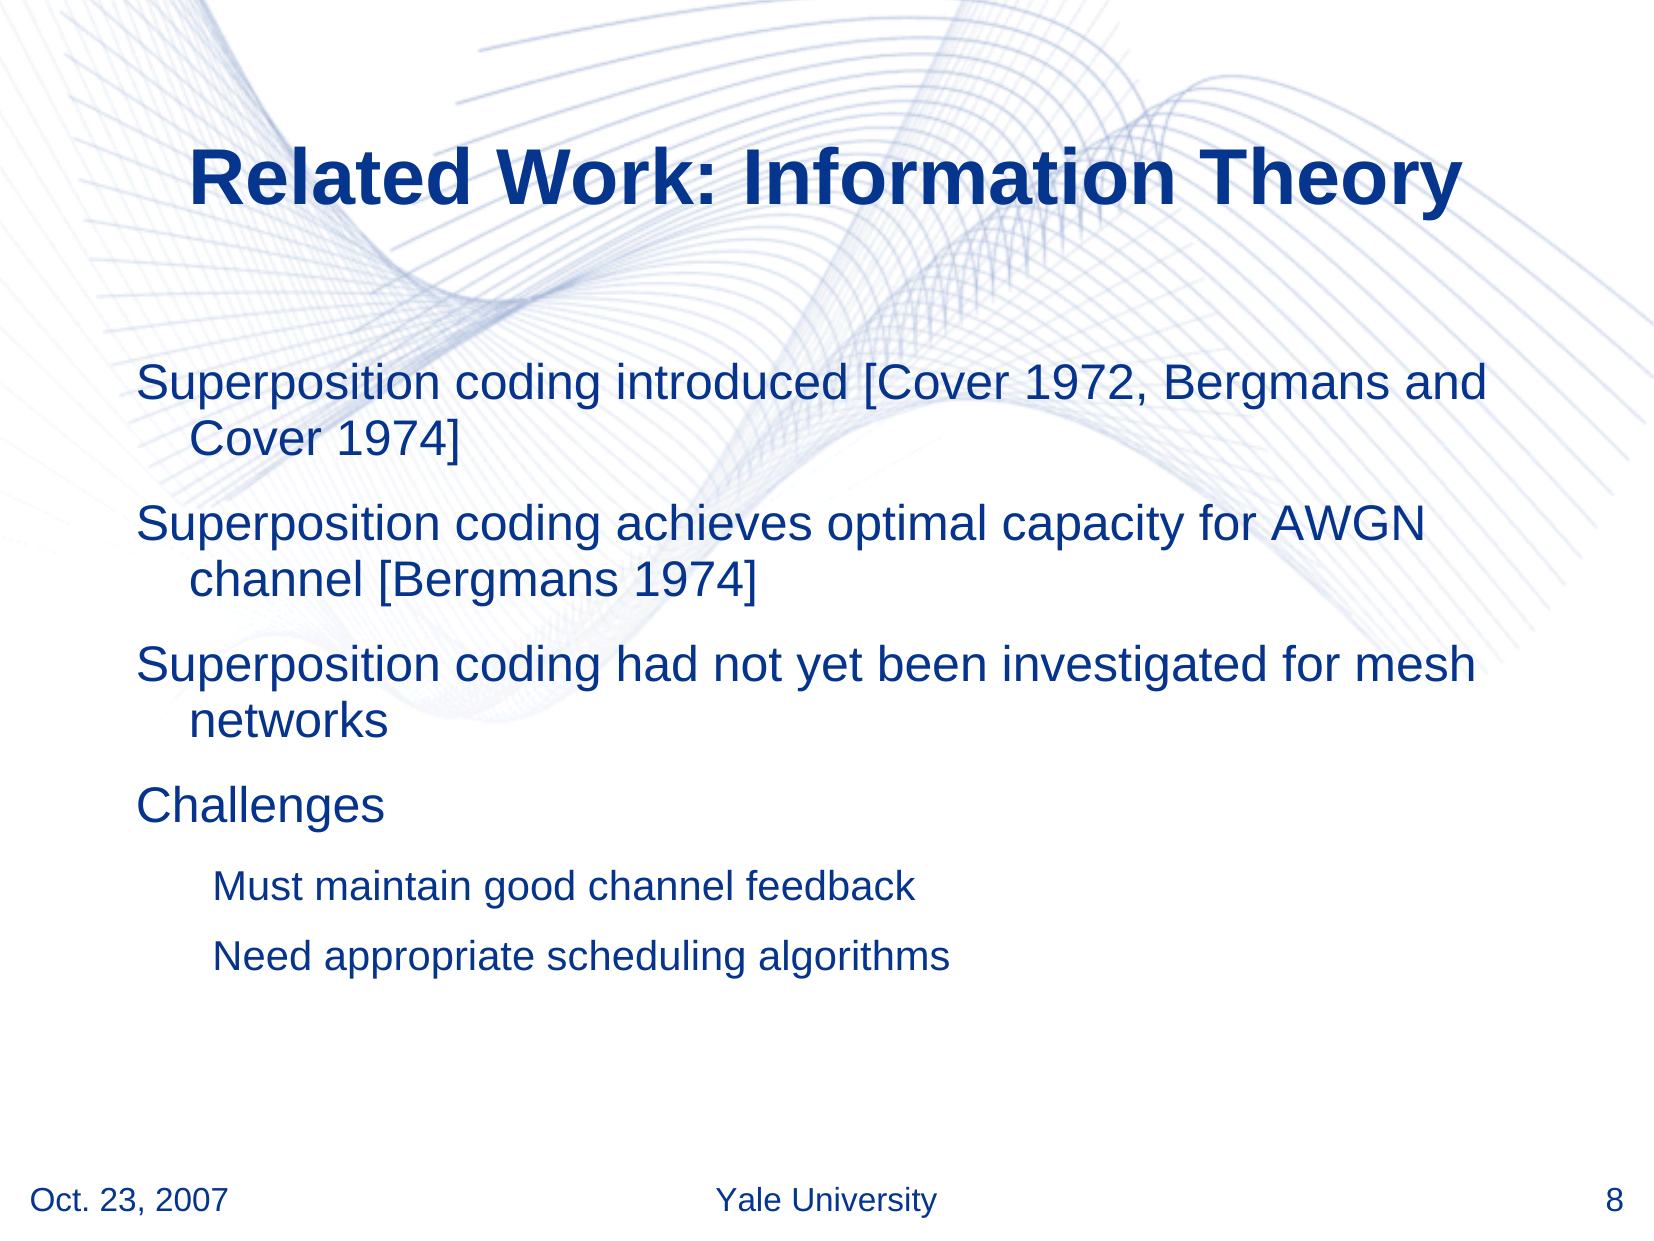

# Related Work: Information Theory
Superposition coding introduced [Cover 1972, Bergmans and Cover 1974]
Superposition coding achieves optimal capacity for AWGN channel [Bergmans 1974]
Superposition coding had not yet been investigated for mesh networks
Challenges
Must maintain good channel feedback
Need appropriate scheduling algorithms
Oct. 23, 2007
Yale University
8